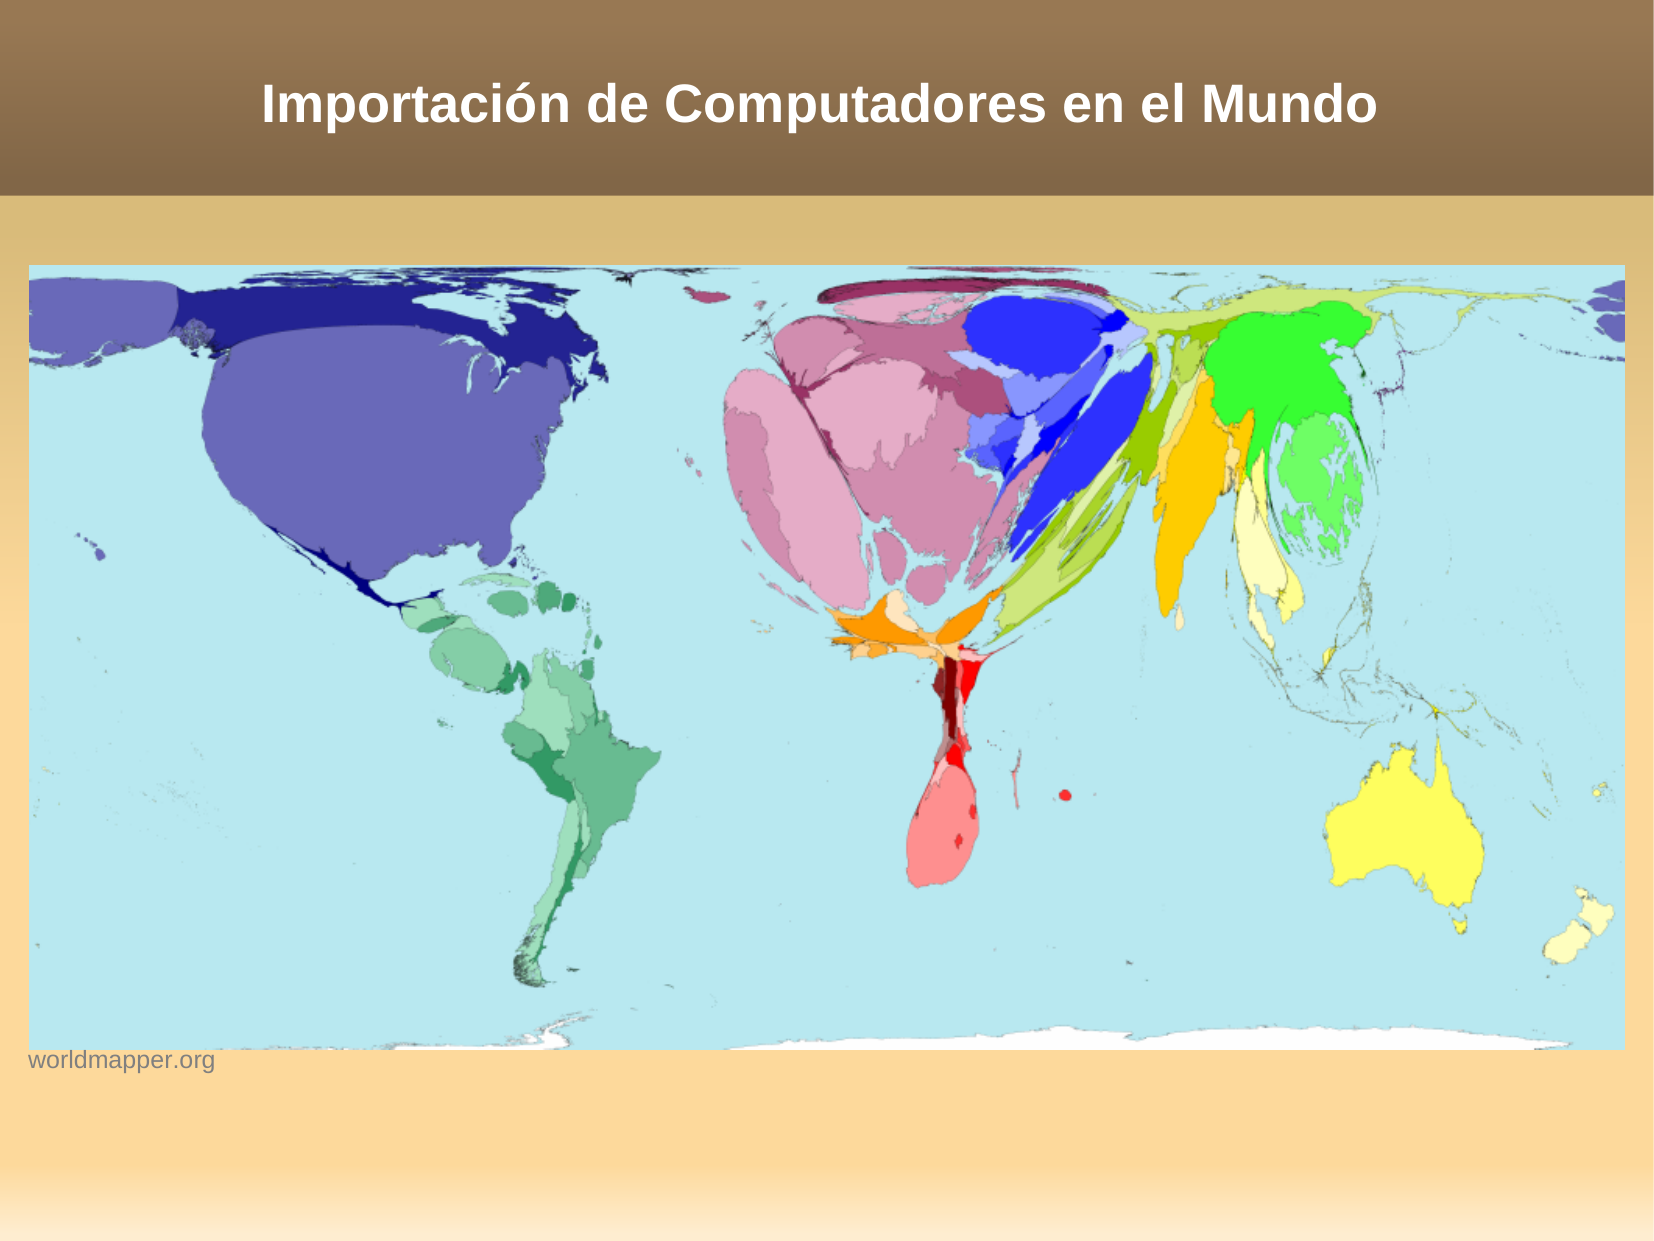

# Importación de Computadores en el Mundo
worldmapper.org